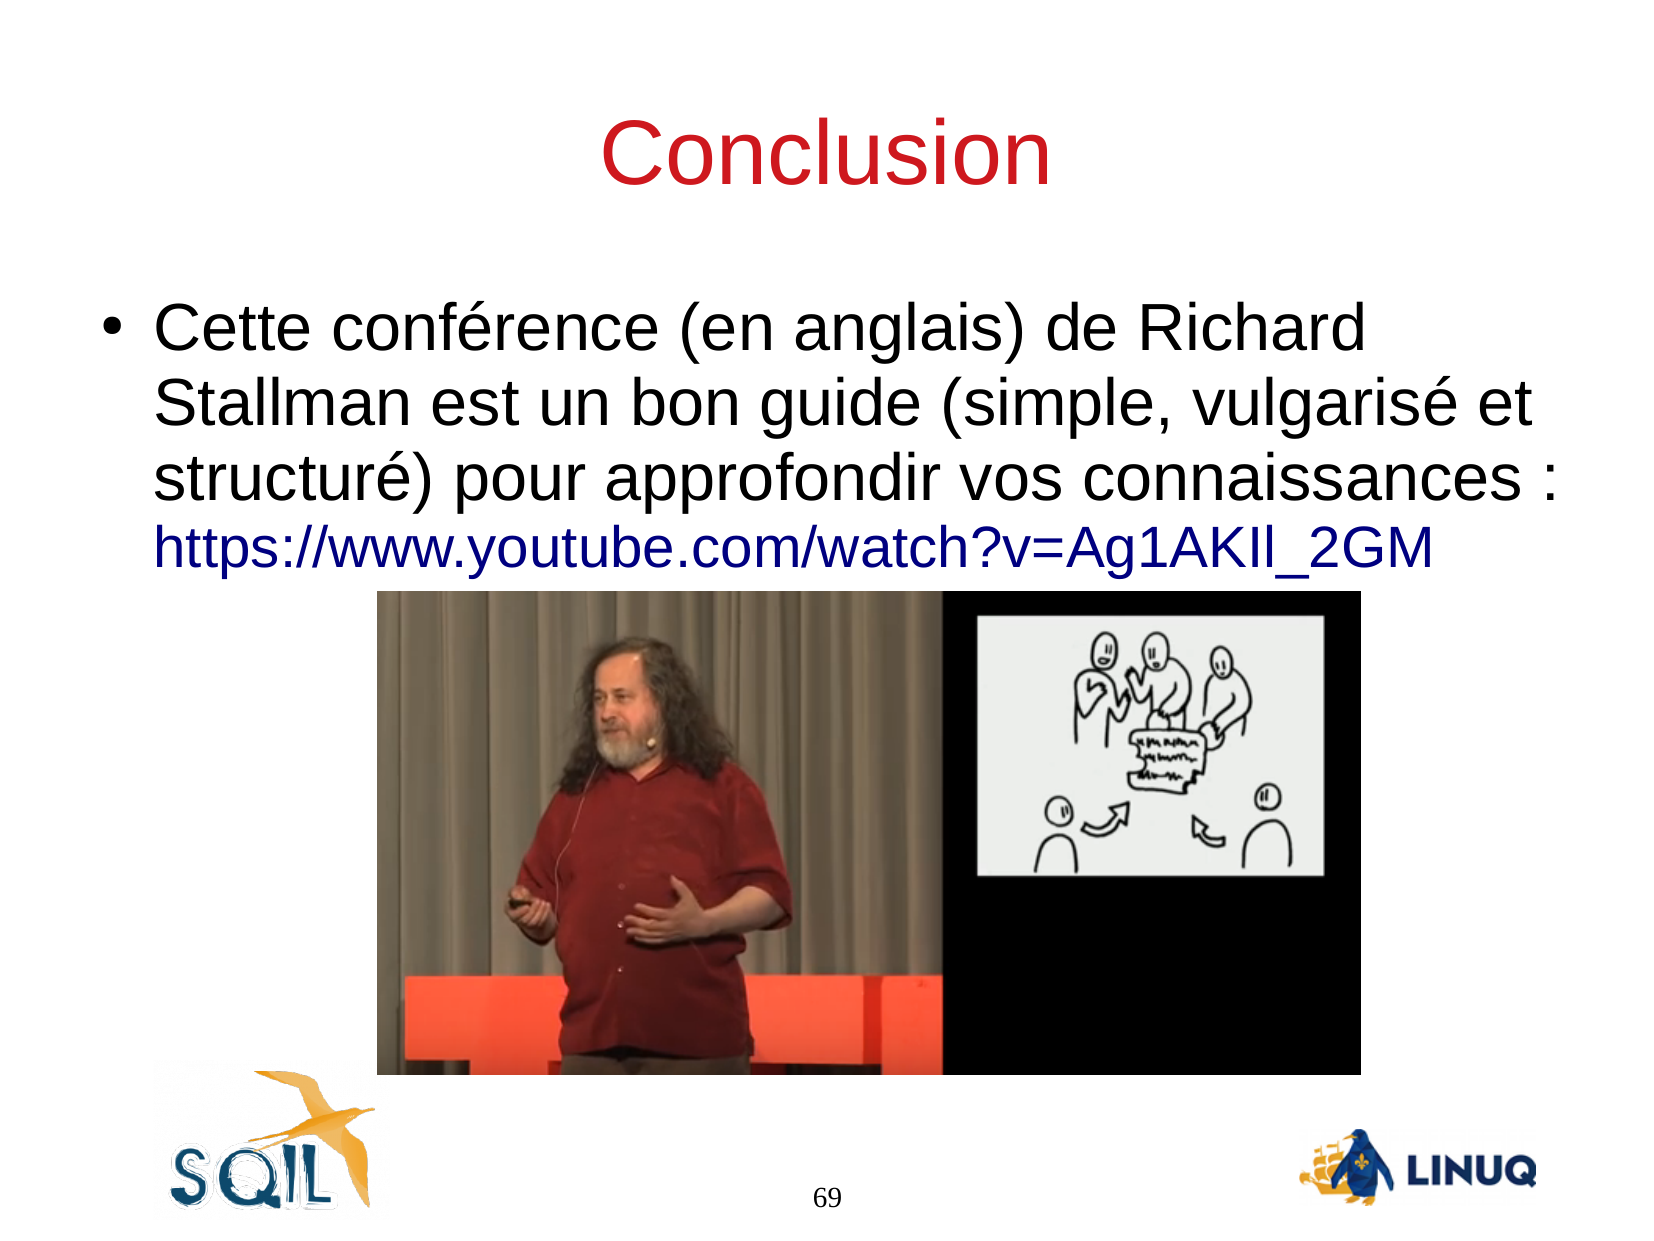

# Conclusion
Cette conférence (en anglais) de Richard Stallman est un bon guide (simple, vulgarisé et structuré) pour approfondir vos connaissances : https://www.youtube.com/watch?v=Ag1AKIl_2GM